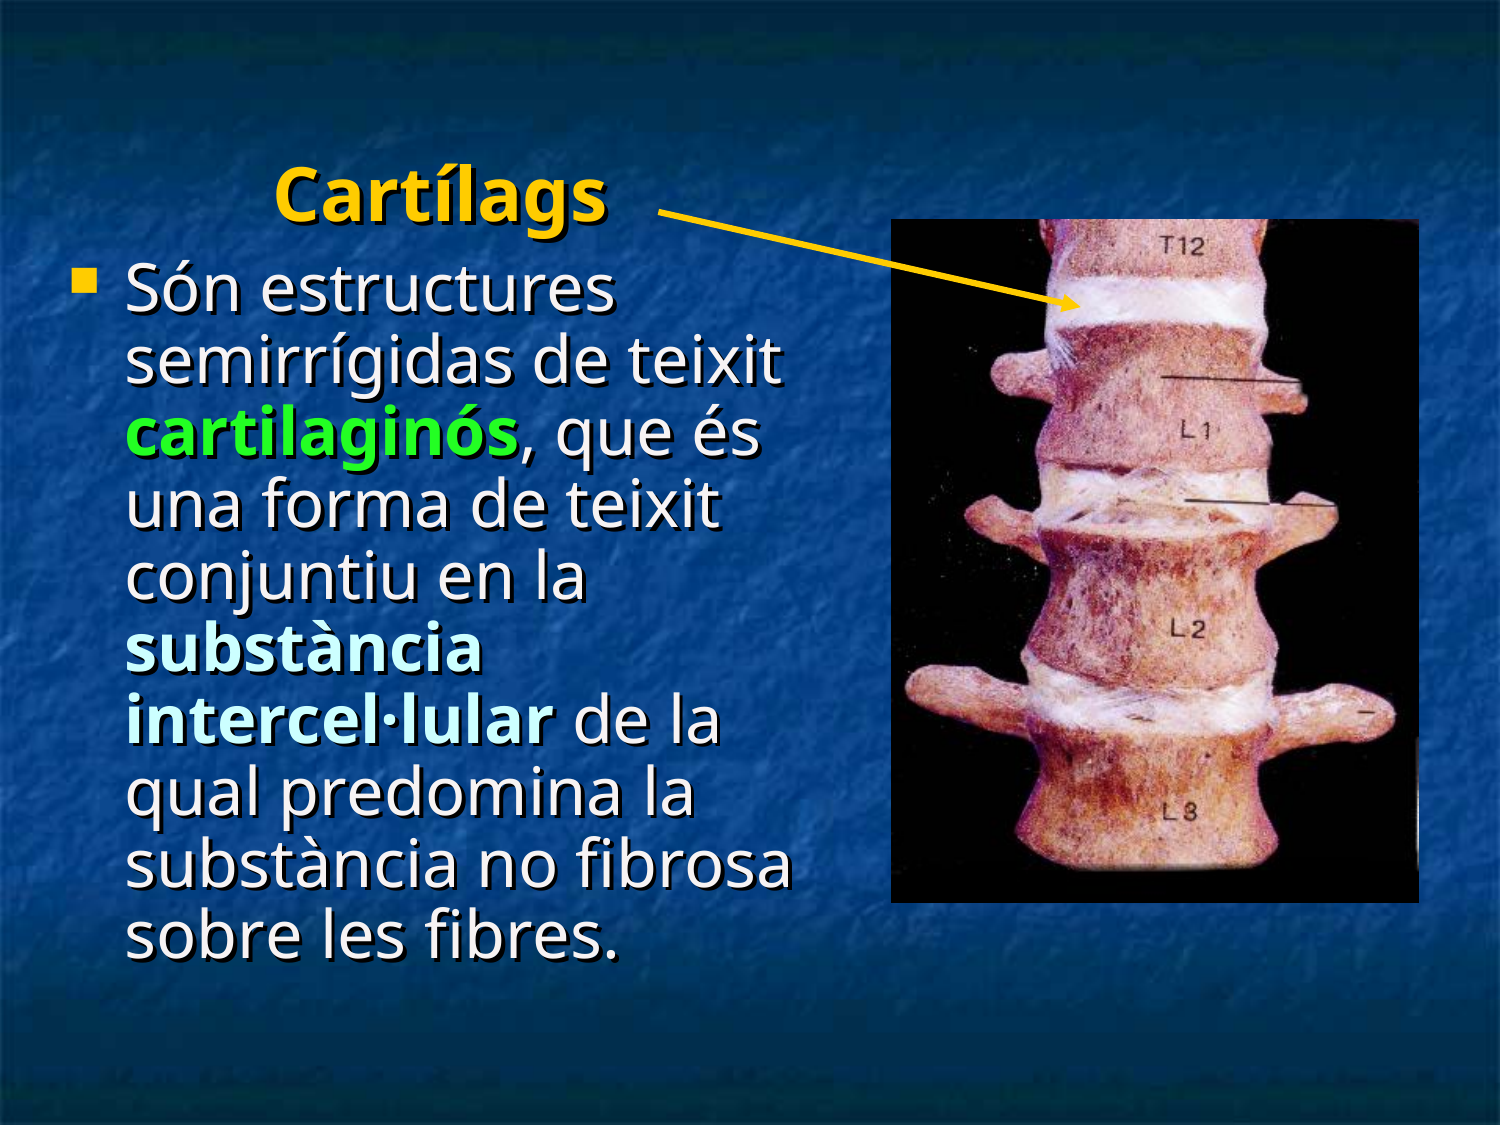

# Cartílags
Són estructures semirrígidas de teixit cartilaginós, que és una forma de teixit conjuntiu en la substància intercel·lular de la qual predomina la substància no fibrosa sobre les fibres.